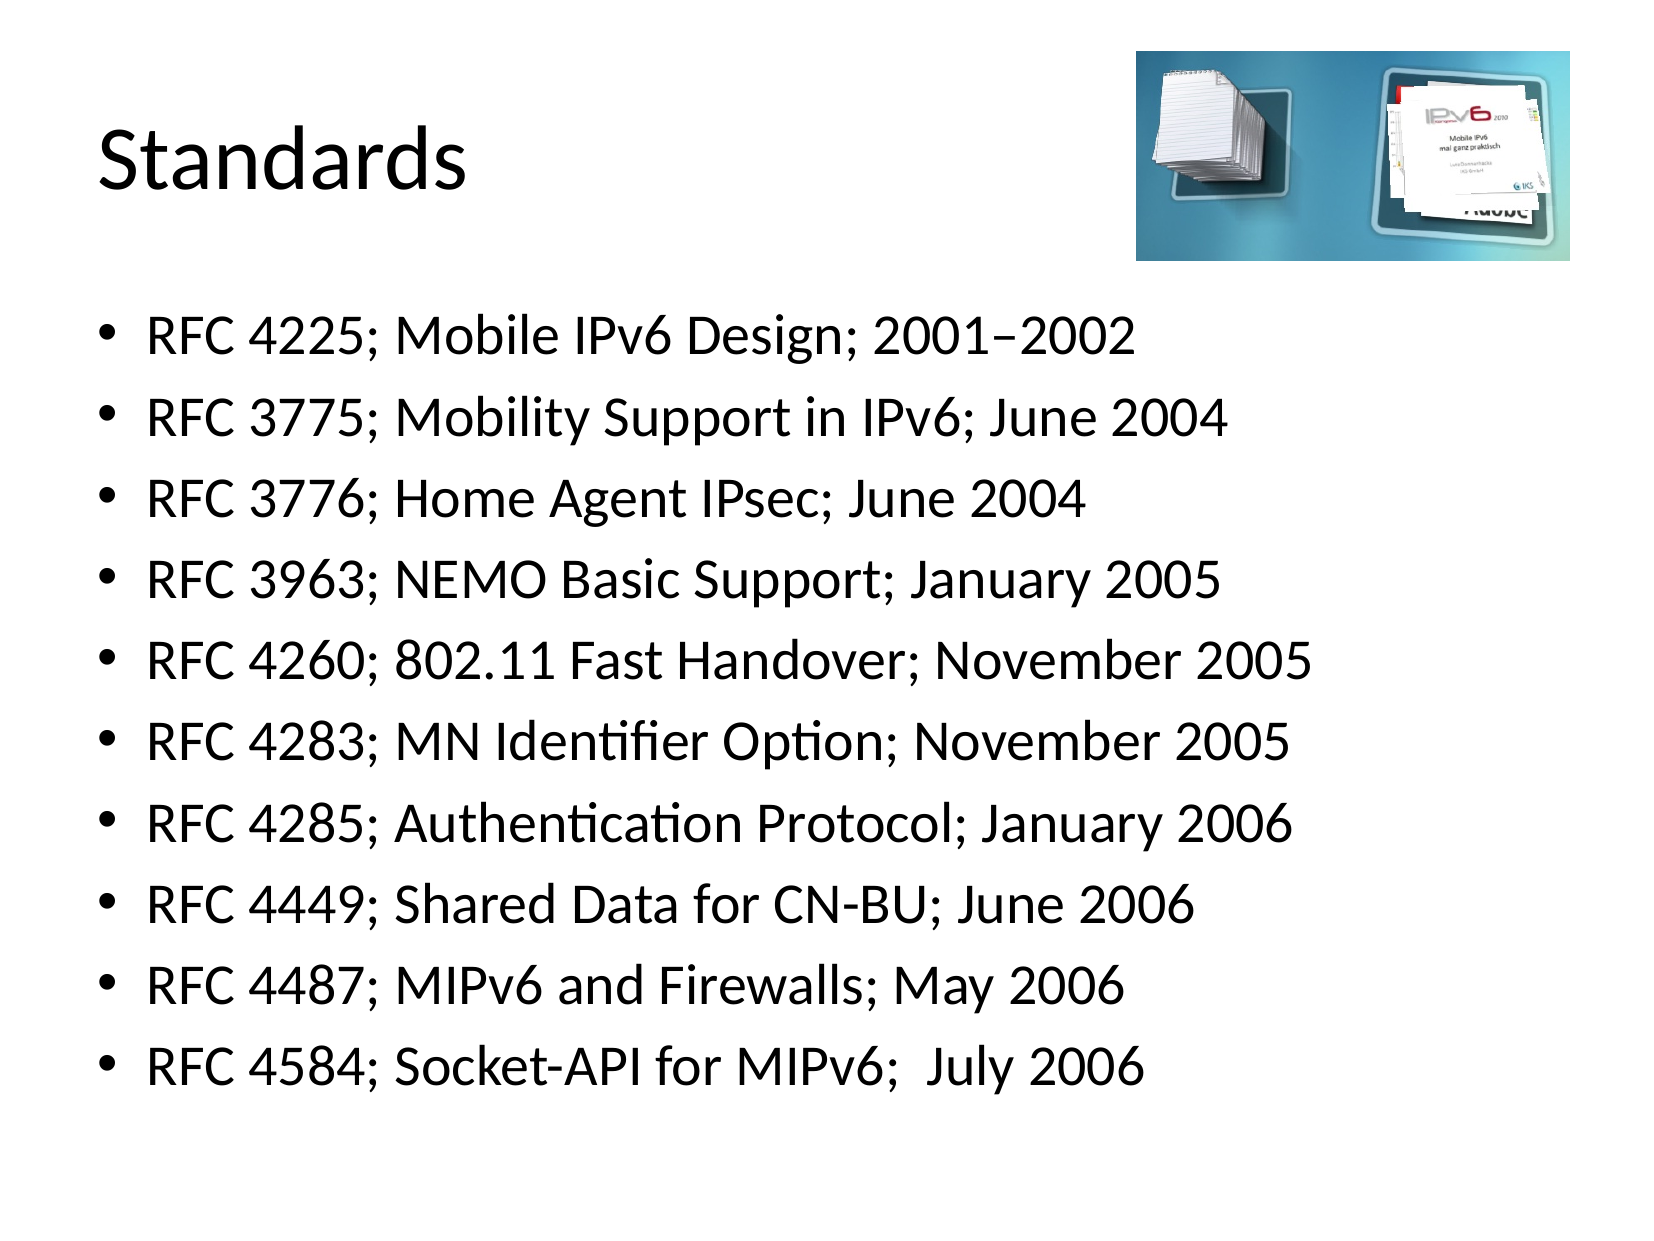

# Standards
RFC 4225; Mobile IPv6 Design; 2001–2002
RFC 3775; Mobility Support in IPv6; June 2004
RFC 3776; Home Agent IPsec; June 2004
RFC 3963; NEMO Basic Support; January 2005
RFC 4260; 802.11 Fast Handover; November 2005
RFC 4283; MN Identifier Option; November 2005
RFC 4285; Authentication Protocol; January 2006
RFC 4449; Shared Data for CN-BU; June 2006
RFC 4487; MIPv6 and Firewalls; May 2006
RFC 4584; Socket-API for MIPv6; July 2006